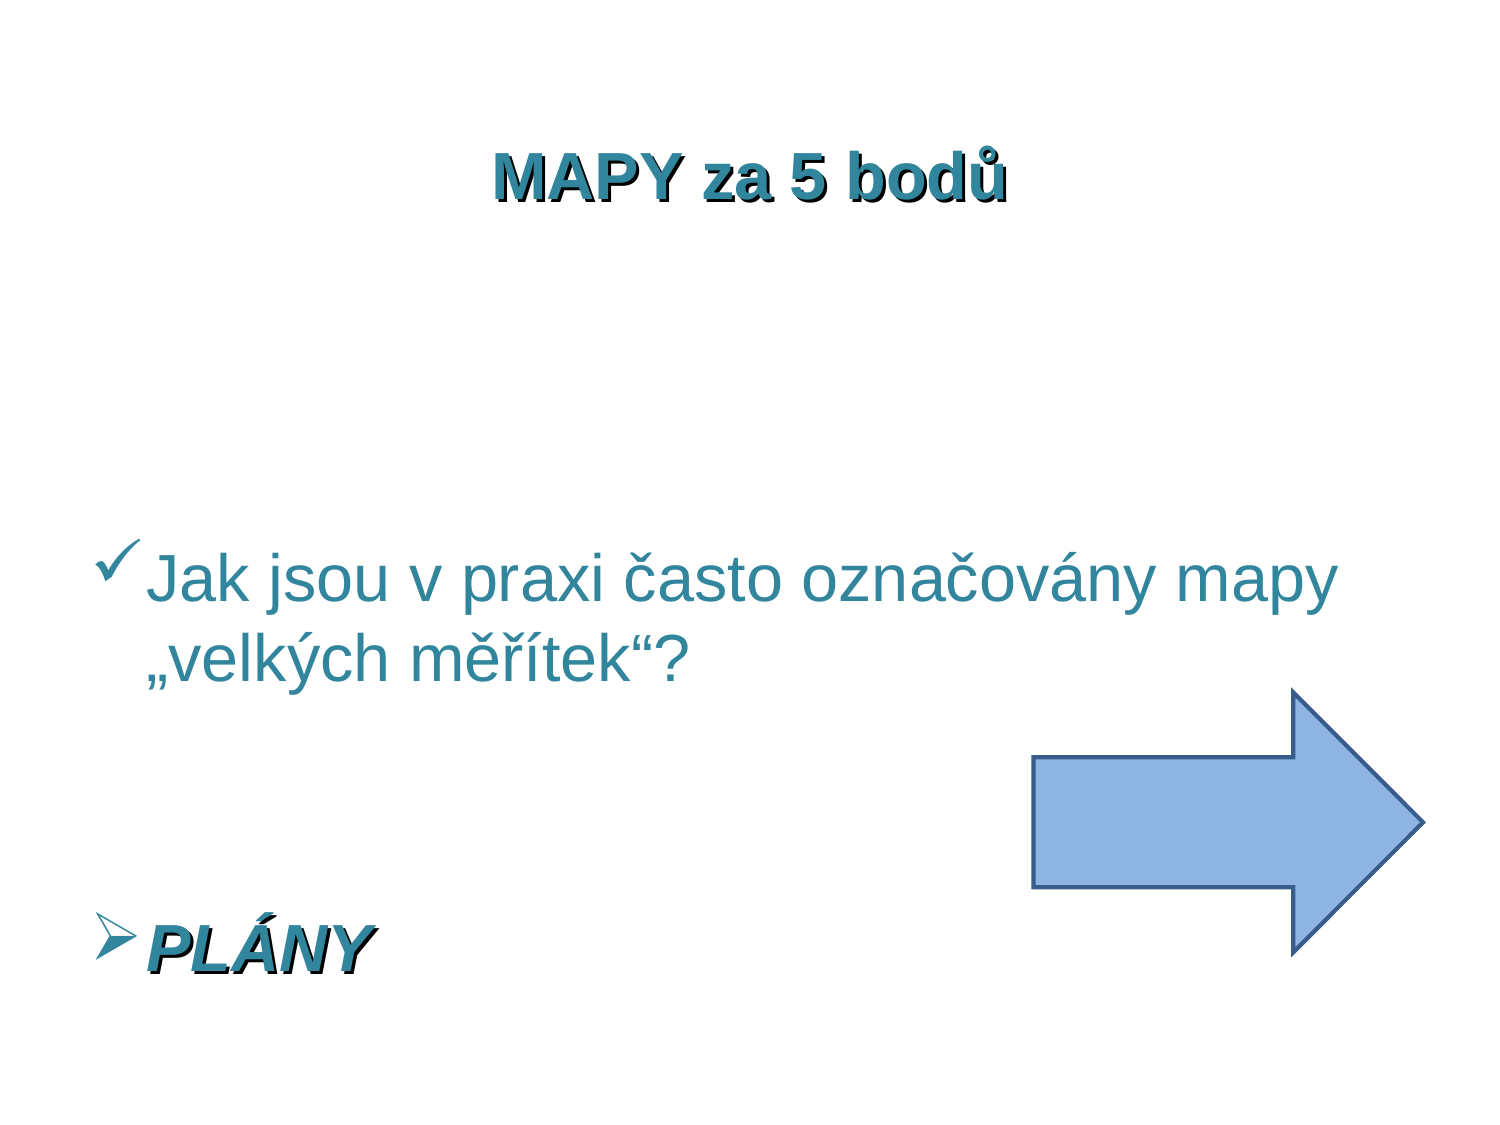

# MAPY za 5 bodů
Jak jsou v praxi často označovány mapy „velkých měřítek“?
PLÁNY